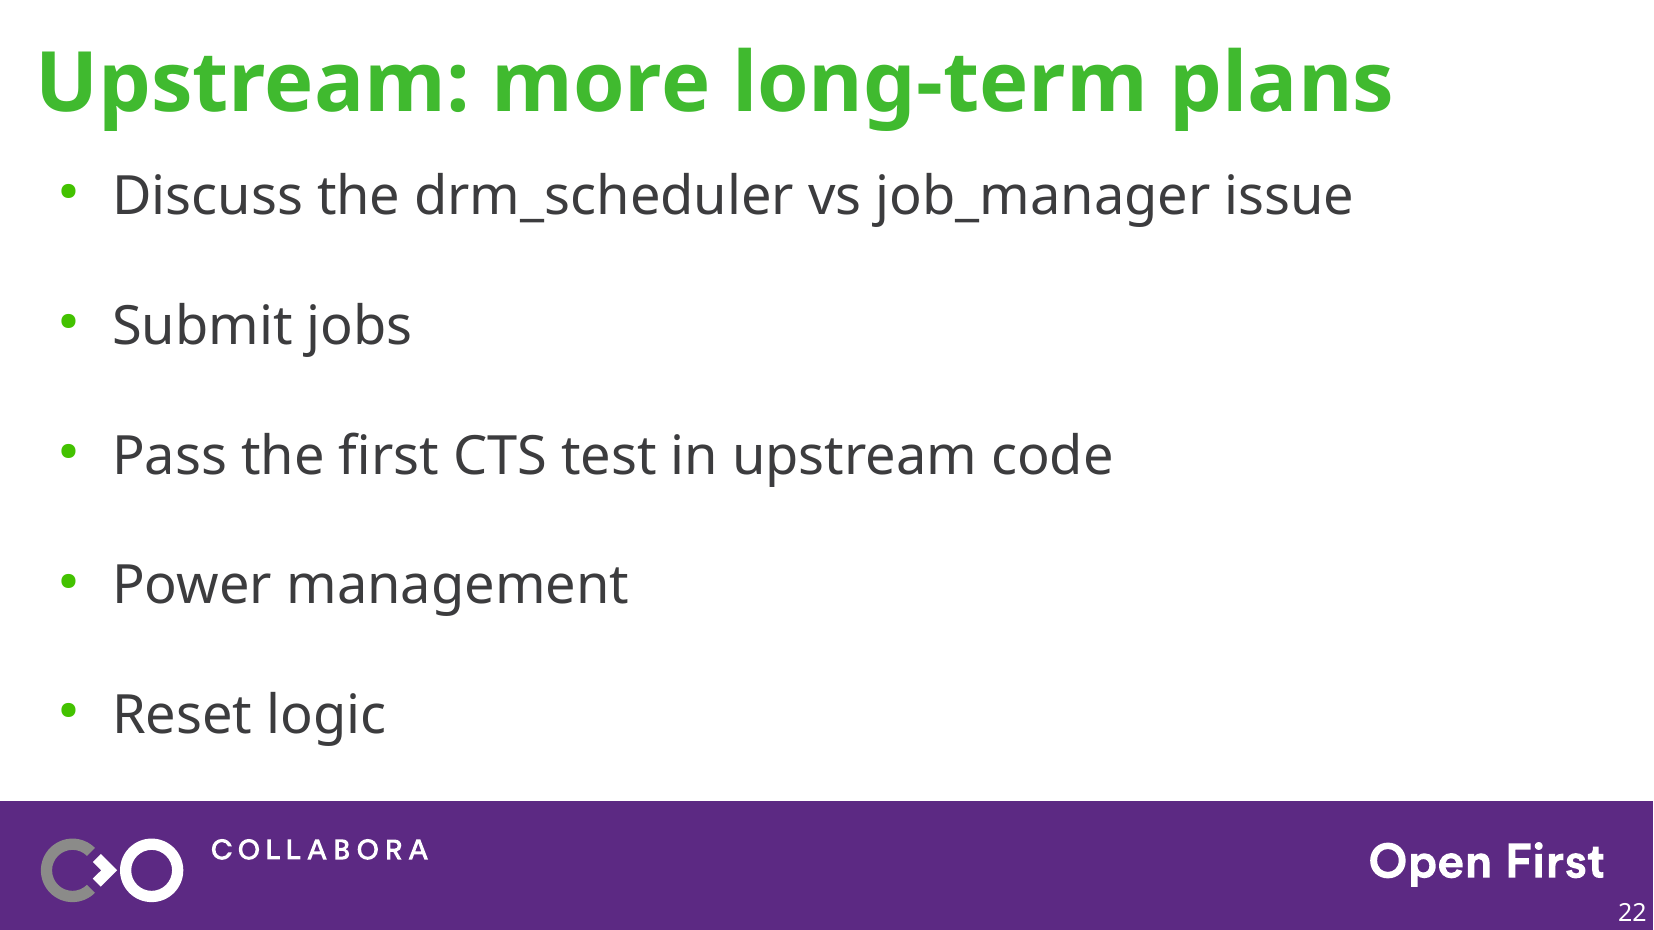

# Upstream: more long-term plans
Discuss the drm_scheduler vs job_manager issue
Submit jobs
Pass the first CTS test in upstream code
Power management
Reset logic